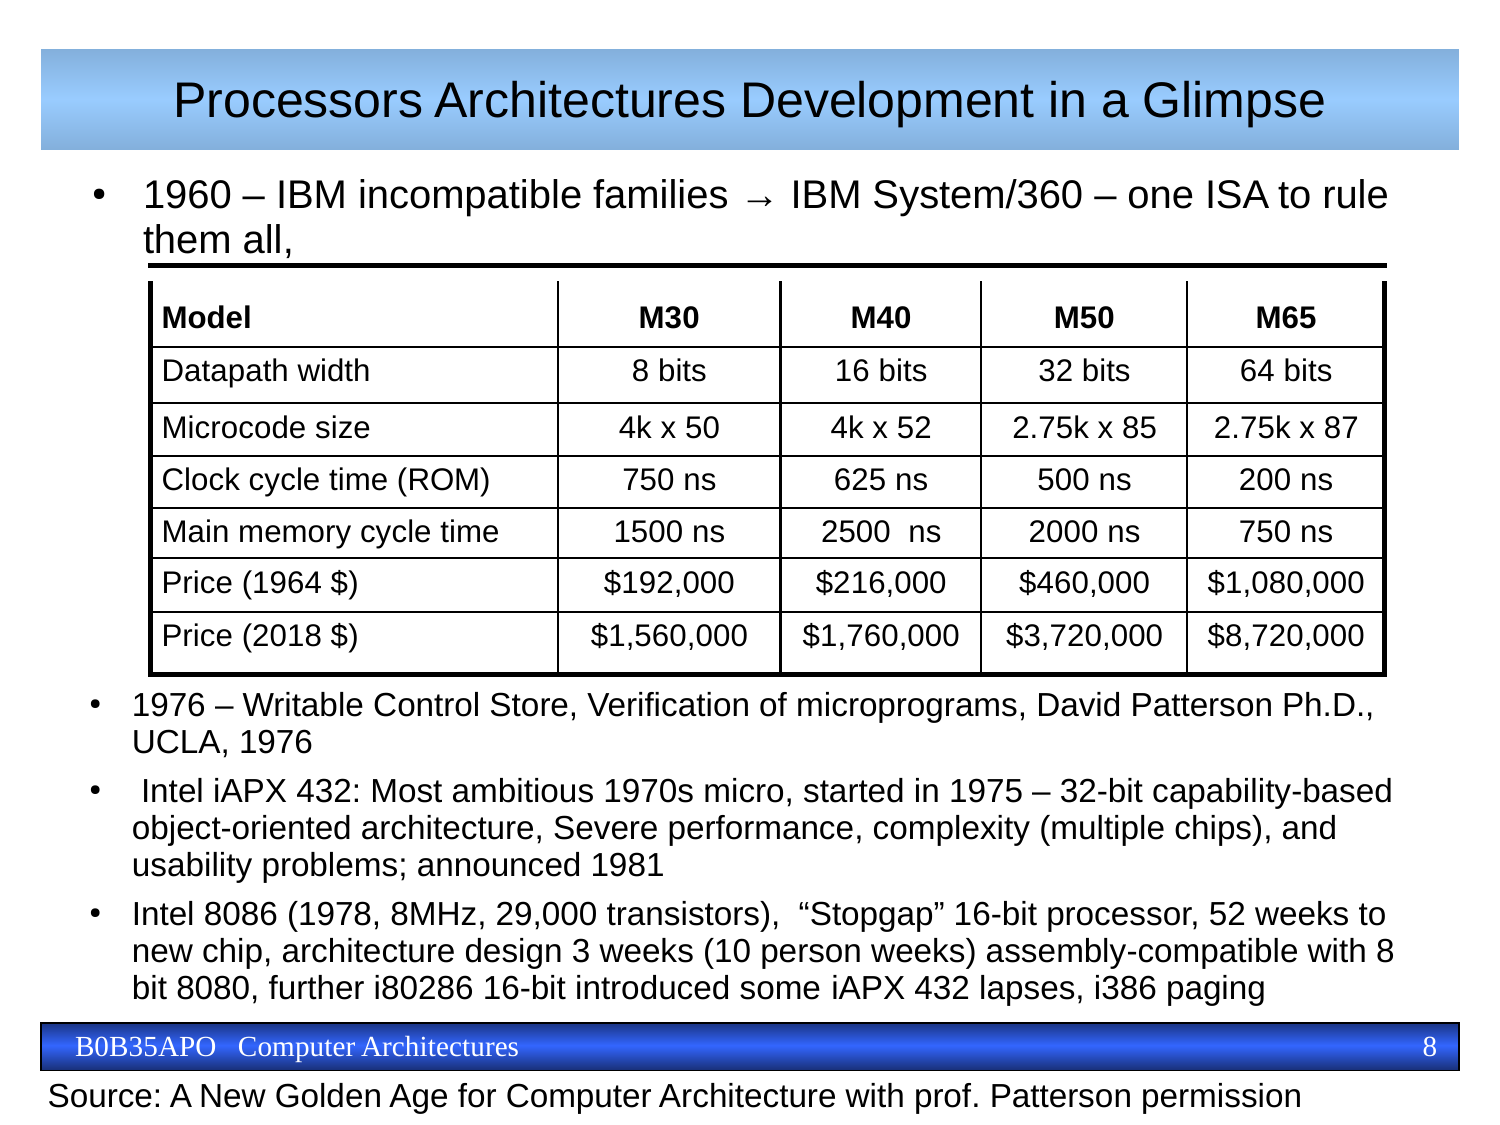

# Processors Architectures Development in a Glimpse
1960 – IBM incompatible families → IBM System/360 – one ISA to rule them all,
Model
M30
M40
M50
M65
Datapath width
8 bits
16 bits
32 bits
64 bits
Microcode size
4k x 50
4k x 52
2.75k x 85
2.75k x 87
Clock cycle time (ROM)
750 ns
625 ns
500 ns
200 ns
Main memory cycle time
1500 ns
2500 ns
2000 ns
750 ns
Price (1964 $)
$192,000
$216,000
$460,000
$1,080,000
Price (2018 $)
$1,560,000
$1,760,000
$3,720,000
$8,720,000
1976 – Writable Control Store, Verification of microprograms, David Patterson Ph.D., UCLA, 1976
 Intel iAPX 432: Most ambitious 1970s micro, started in 1975 – 32-bit capability-based object-oriented architecture, Severe performance, complexity (multiple chips), and usability problems; announced 1981
Intel 8086 (1978, 8MHz, 29,000 transistors), “Stopgap” 16-bit processor, 52 weeks to new chip, architecture design 3 weeks (10 person weeks) assembly-compatible with 8 bit 8080, further i80286 16-bit introduced some iAPX 432 lapses, i386 paging
B0B35APO Computer Architectures
8
Source: A New Golden Age for Computer Architecture with prof. Patterson permission